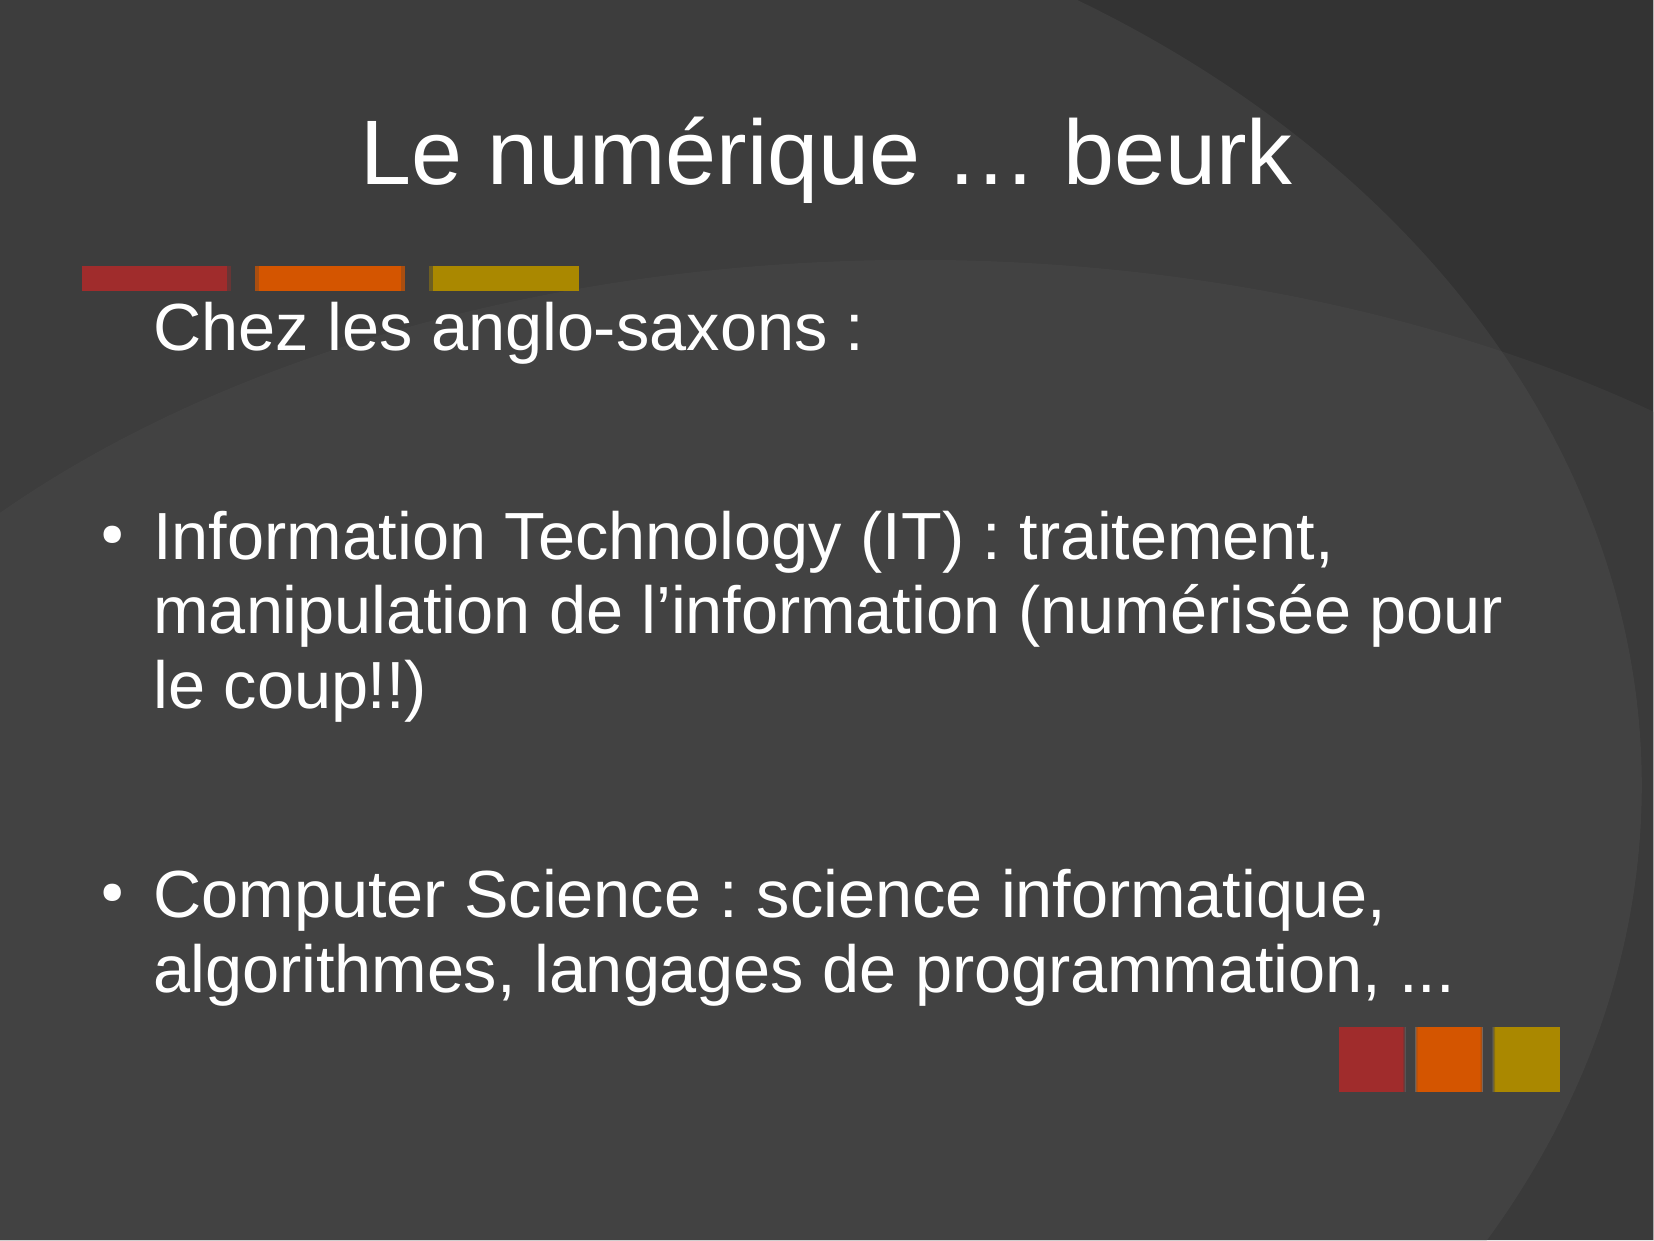

# Le numérique … beurk
Chez les anglo-saxons :
Information Technology (IT) : traitement, manipulation de l’information (numérisée pour le coup!!)
Computer Science : science informatique, algorithmes, langages de programmation, ...